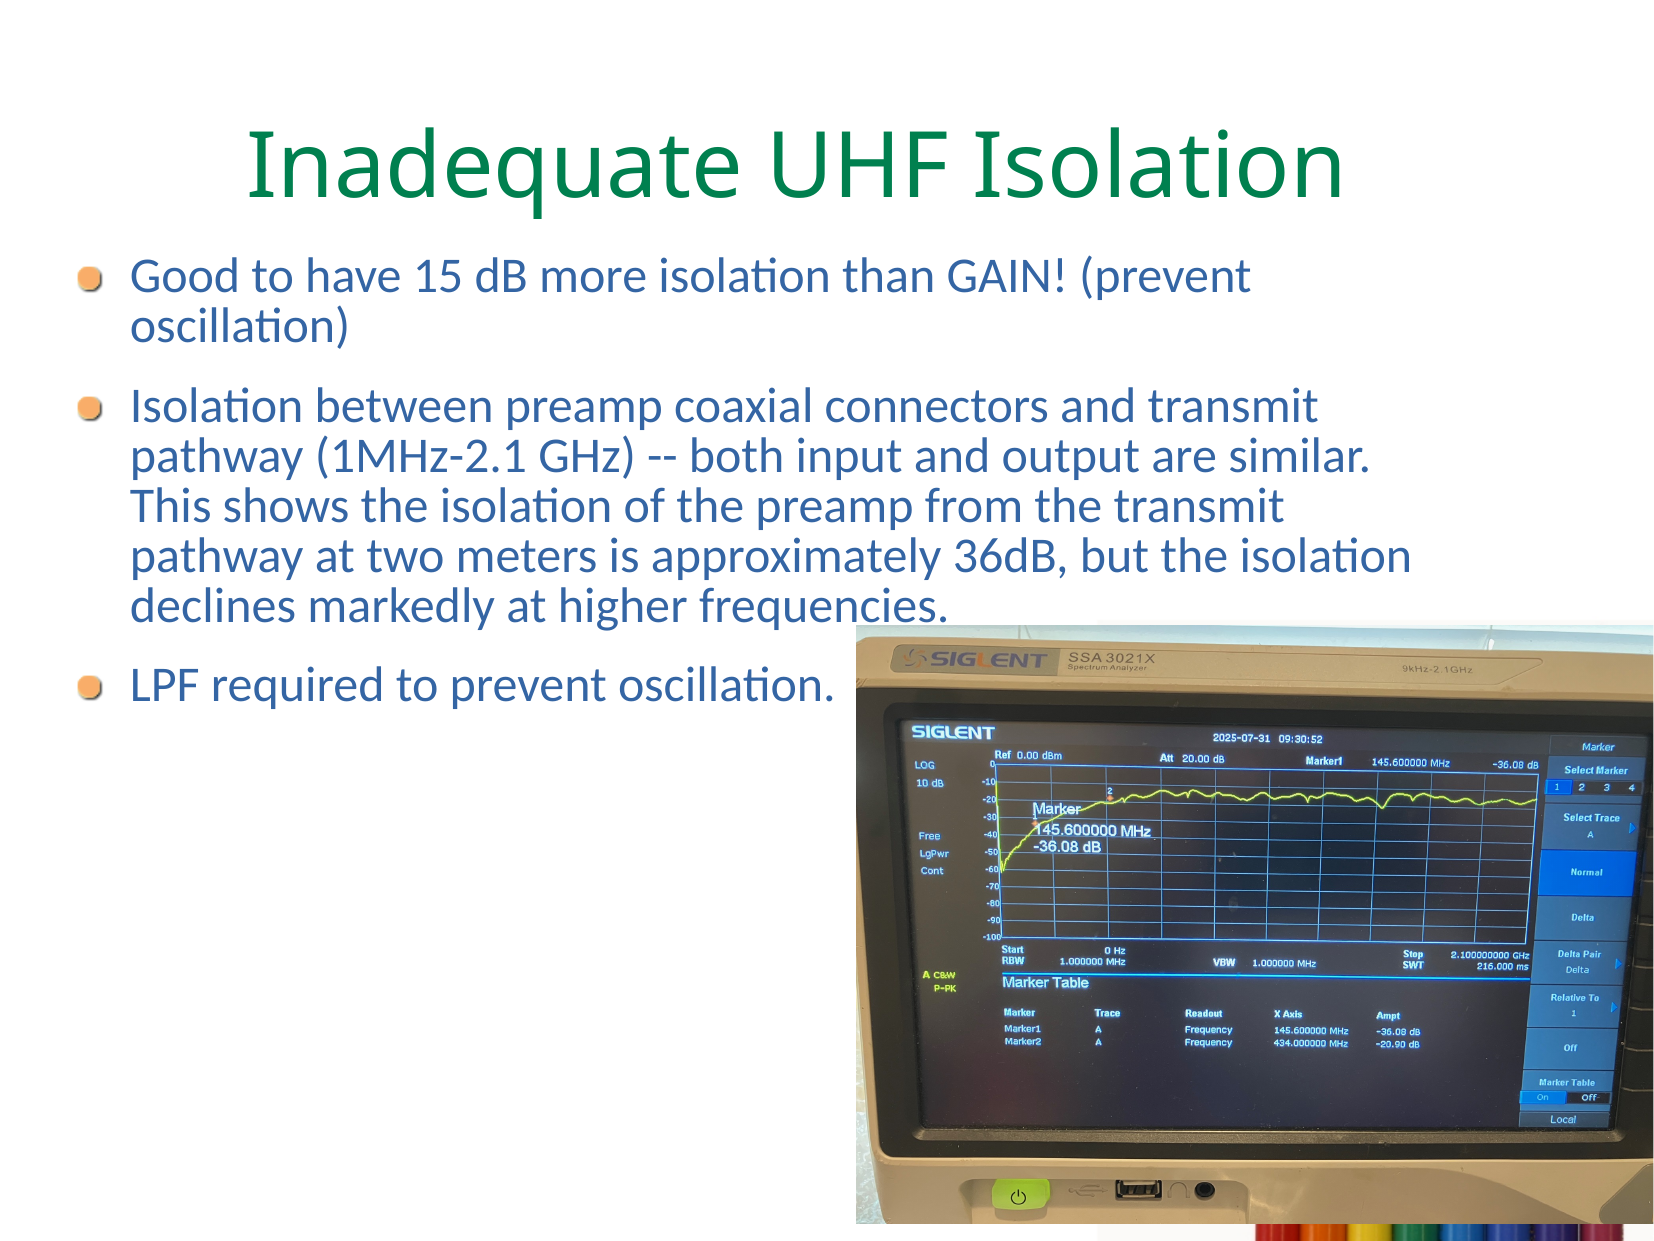

# Inadequate UHF Isolation
Good to have 15 dB more isolation than GAIN! (prevent oscillation)
Isolation between preamp coaxial connectors and transmit pathway (1MHz-2.1 GHz) -- both input and output are similar. This shows the isolation of the preamp from the transmit pathway at two meters is approximately 36dB, but the isolation declines markedly at higher frequencies.
LPF required to prevent oscillation.